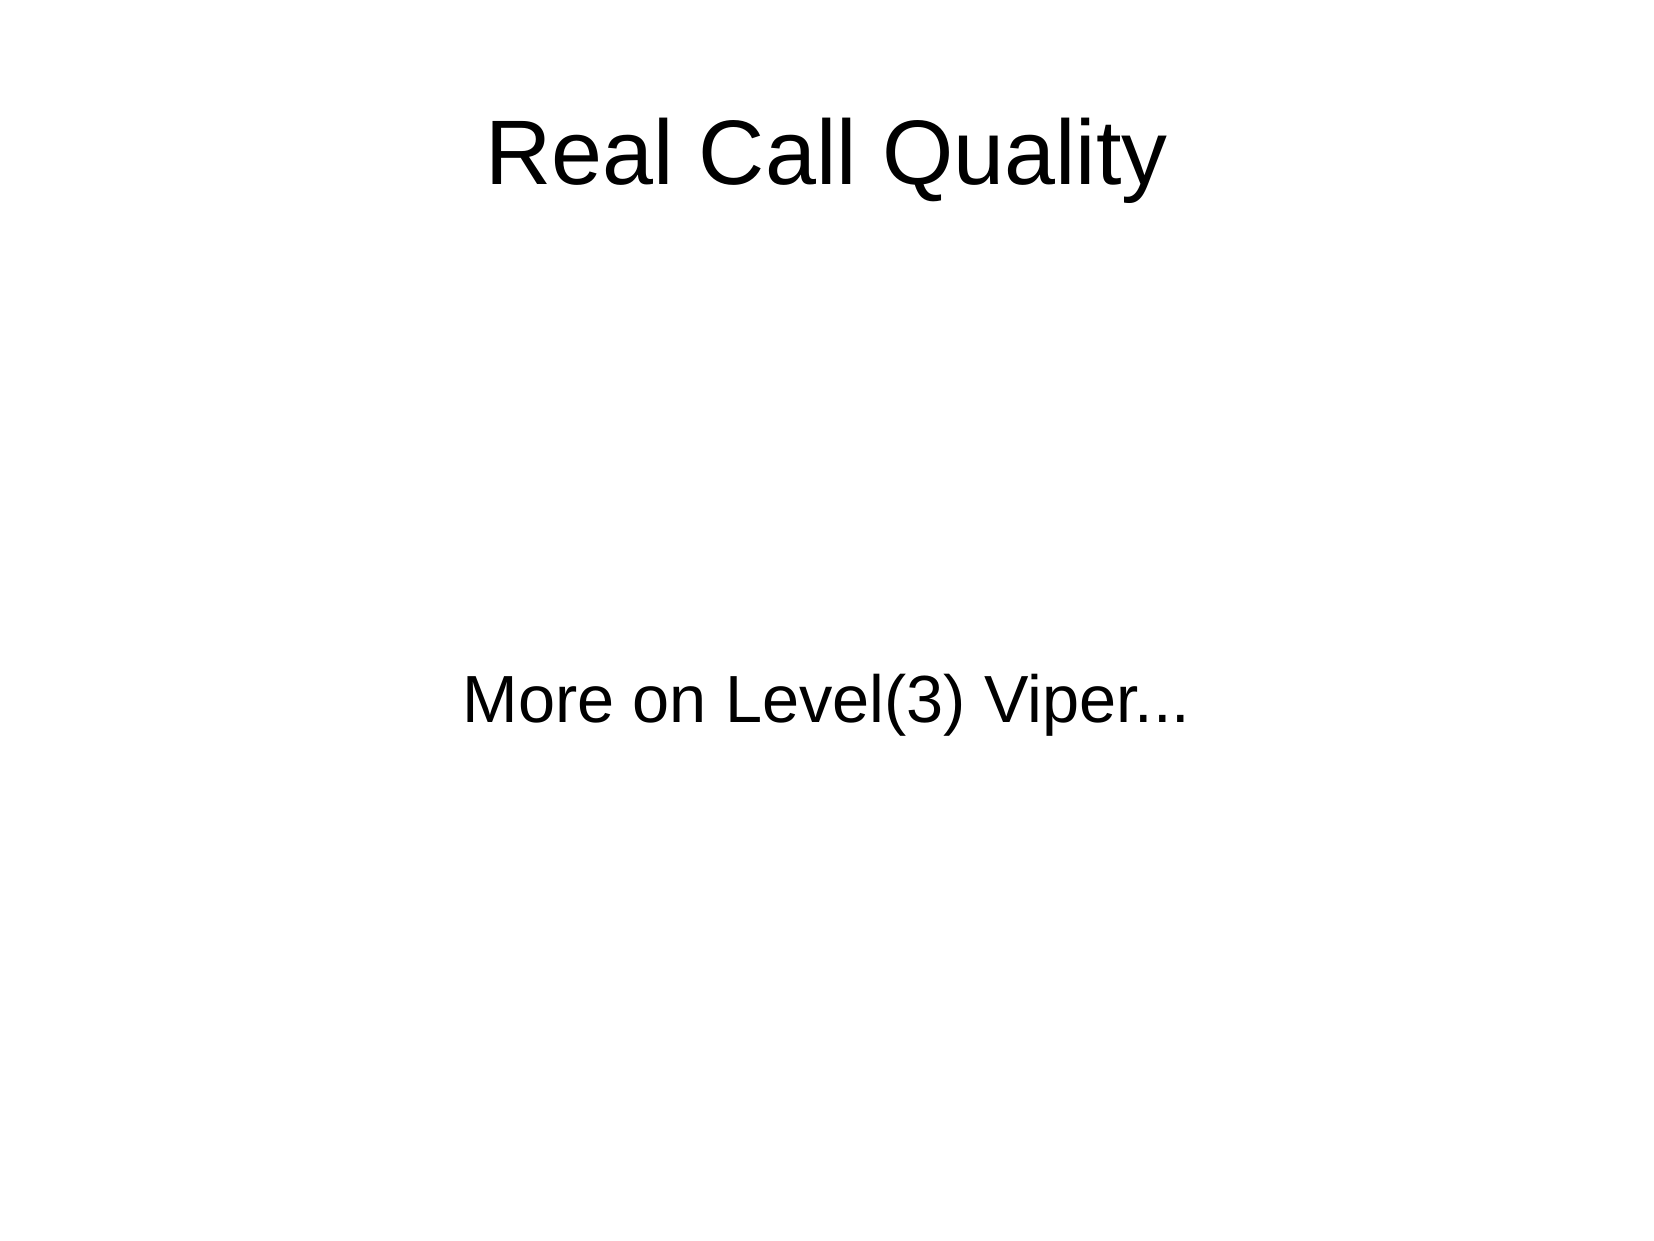

# Real Call Quality
More on Level(3) Viper...